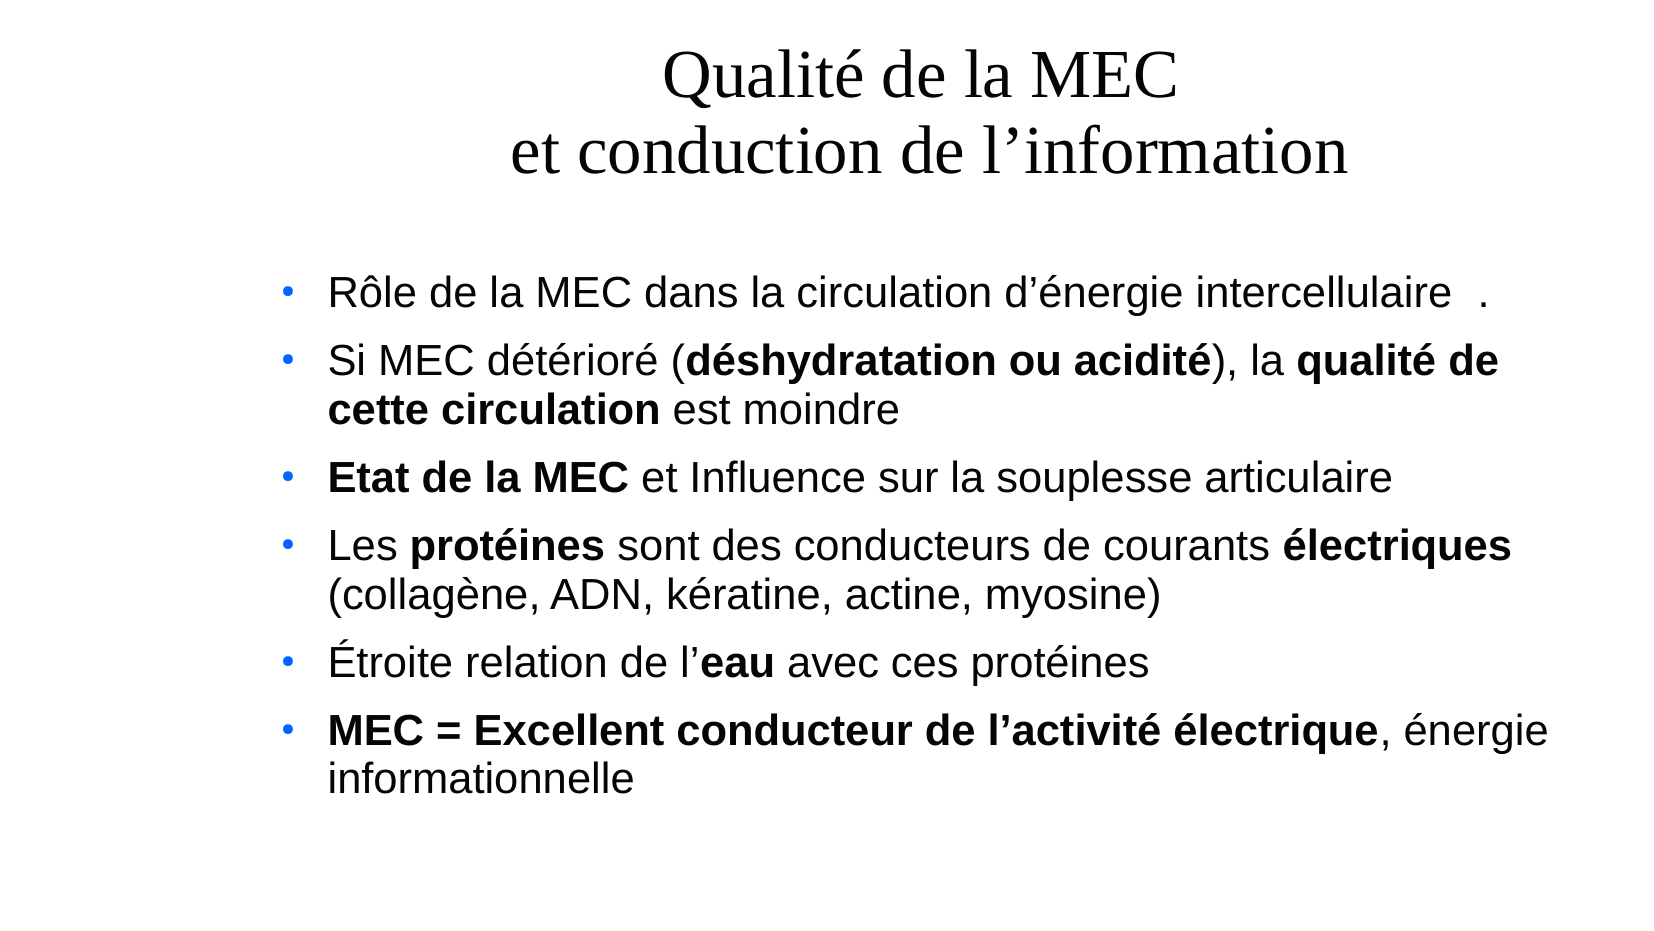

# Qualité de la MEC et conduction de l’information
Rôle de la MEC dans la circulation d’énergie intercellulaire .
Si MEC détérioré (déshydratation ou acidité), la qualité de cette circulation est moindre
Etat de la MEC et Influence sur la souplesse articulaire
Les protéines sont des conducteurs de courants électriques (collagène, ADN, kératine, actine, myosine)
Étroite relation de l’eau avec ces protéines
MEC = Excellent conducteur de l’activité électrique, énergie informationnelle
Le tissu conjonctif, par Nicolas Truffart, Ecole Française d'Ashtanga Yoga
21